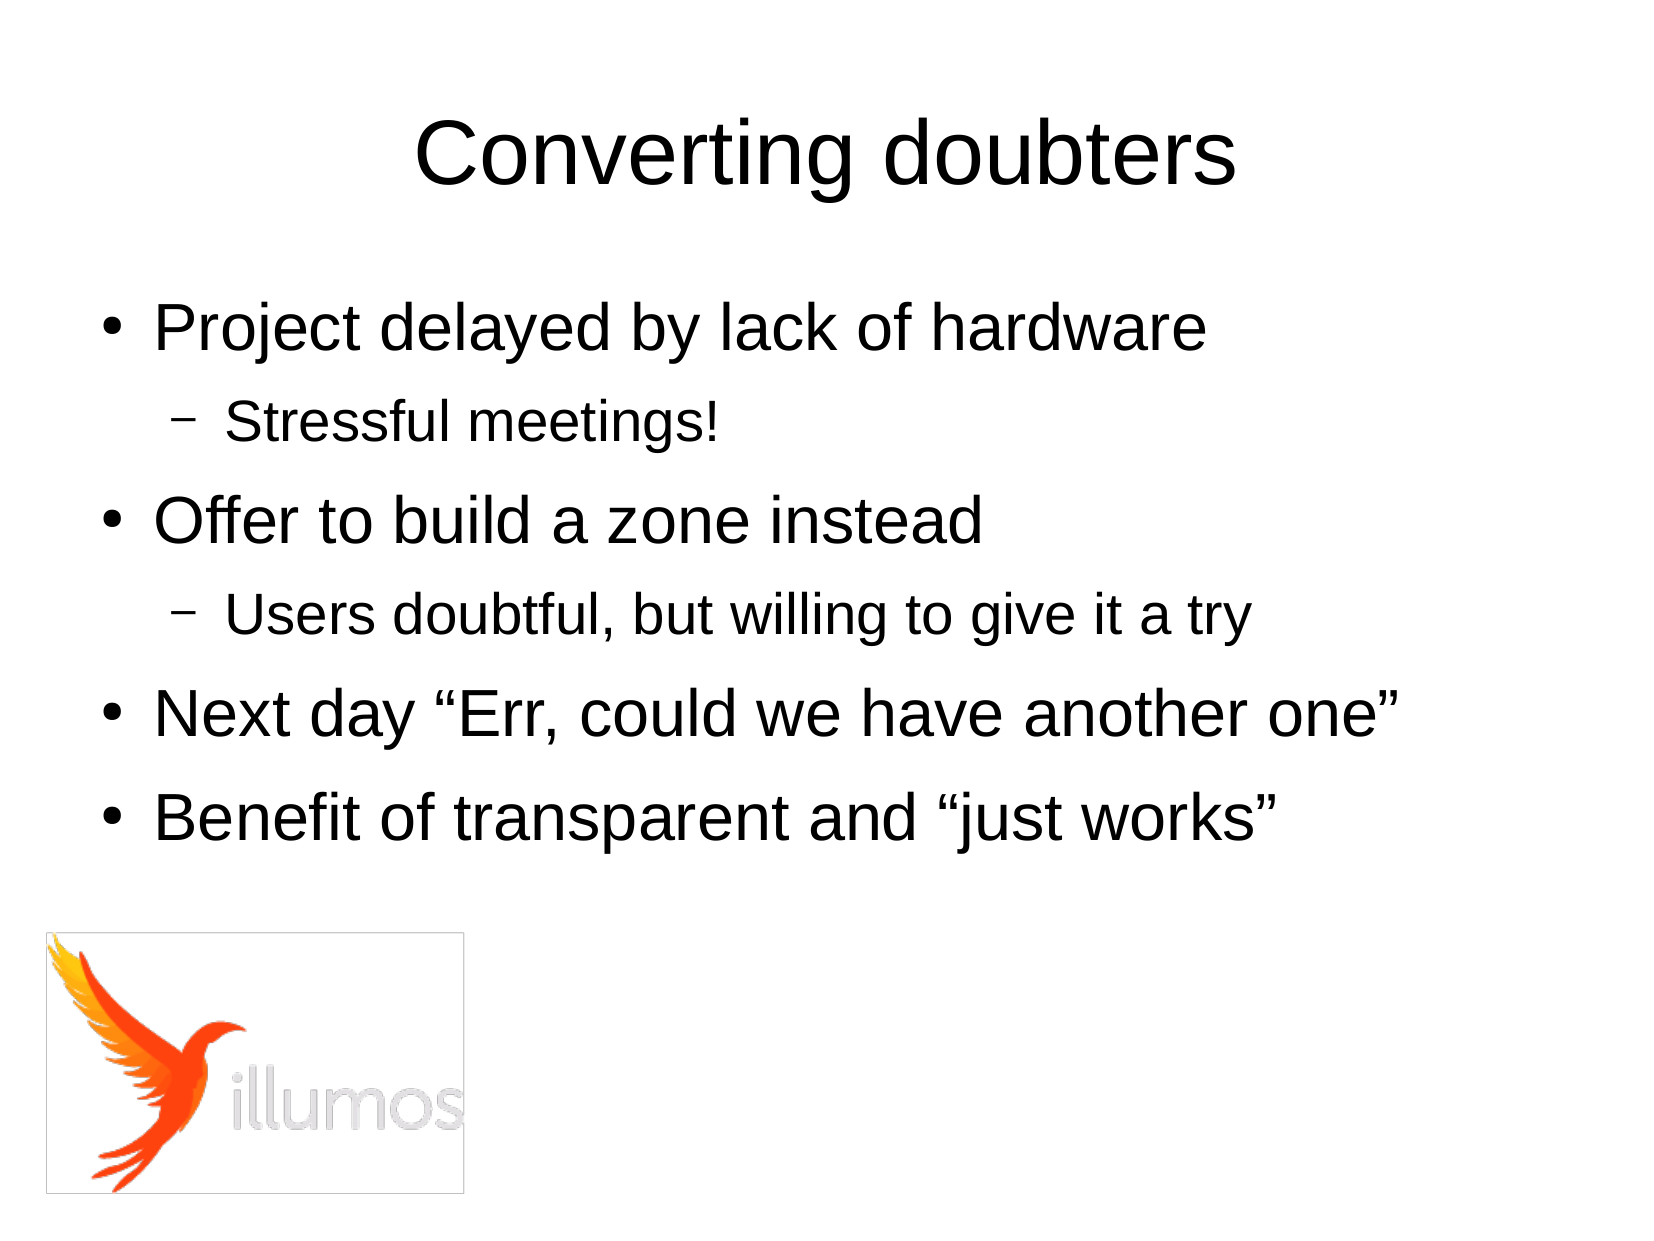

# Converting doubters
Project delayed by lack of hardware
Stressful meetings!
Offer to build a zone instead
Users doubtful, but willing to give it a try
Next day “Err, could we have another one”
Benefit of transparent and “just works”